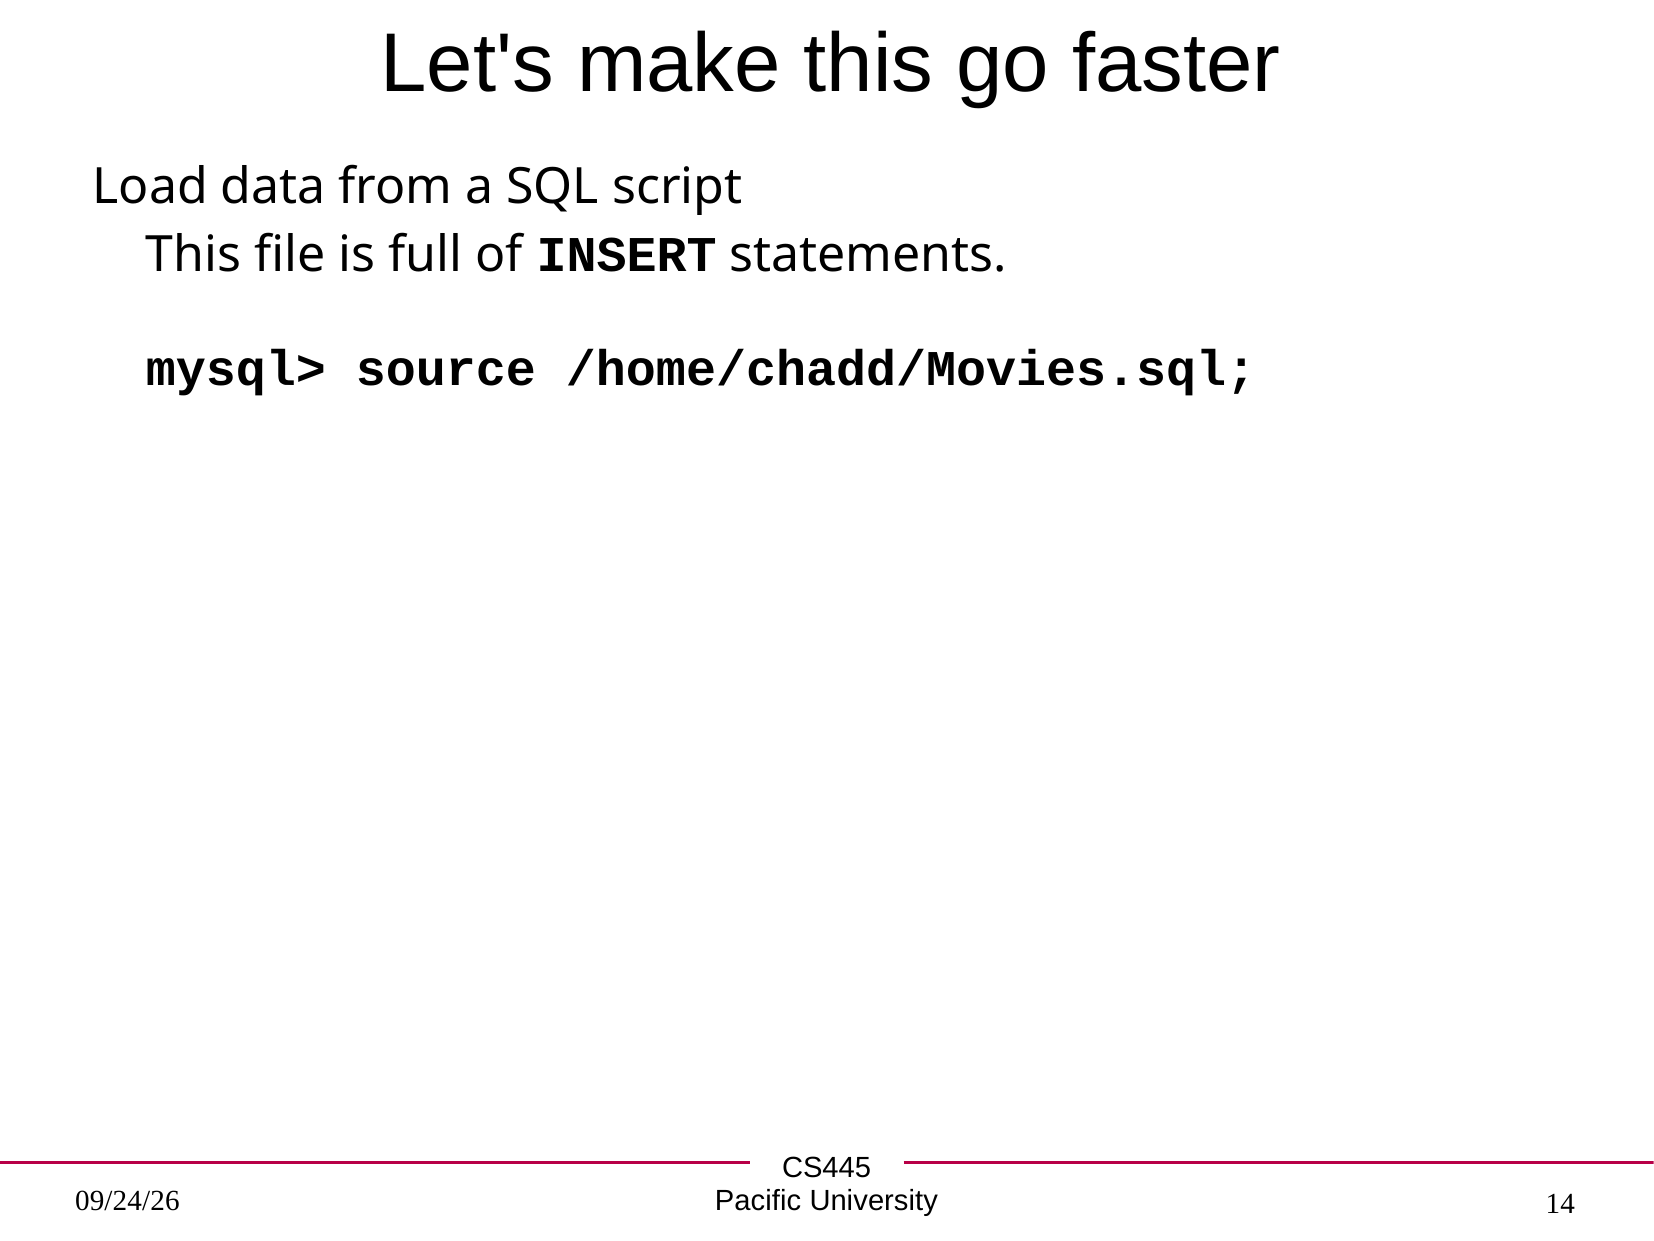

# Let's make this go faster
Load data from a SQL script
This file is full of INSERT statements.
mysql> source /home/chadd/Movies.sql;